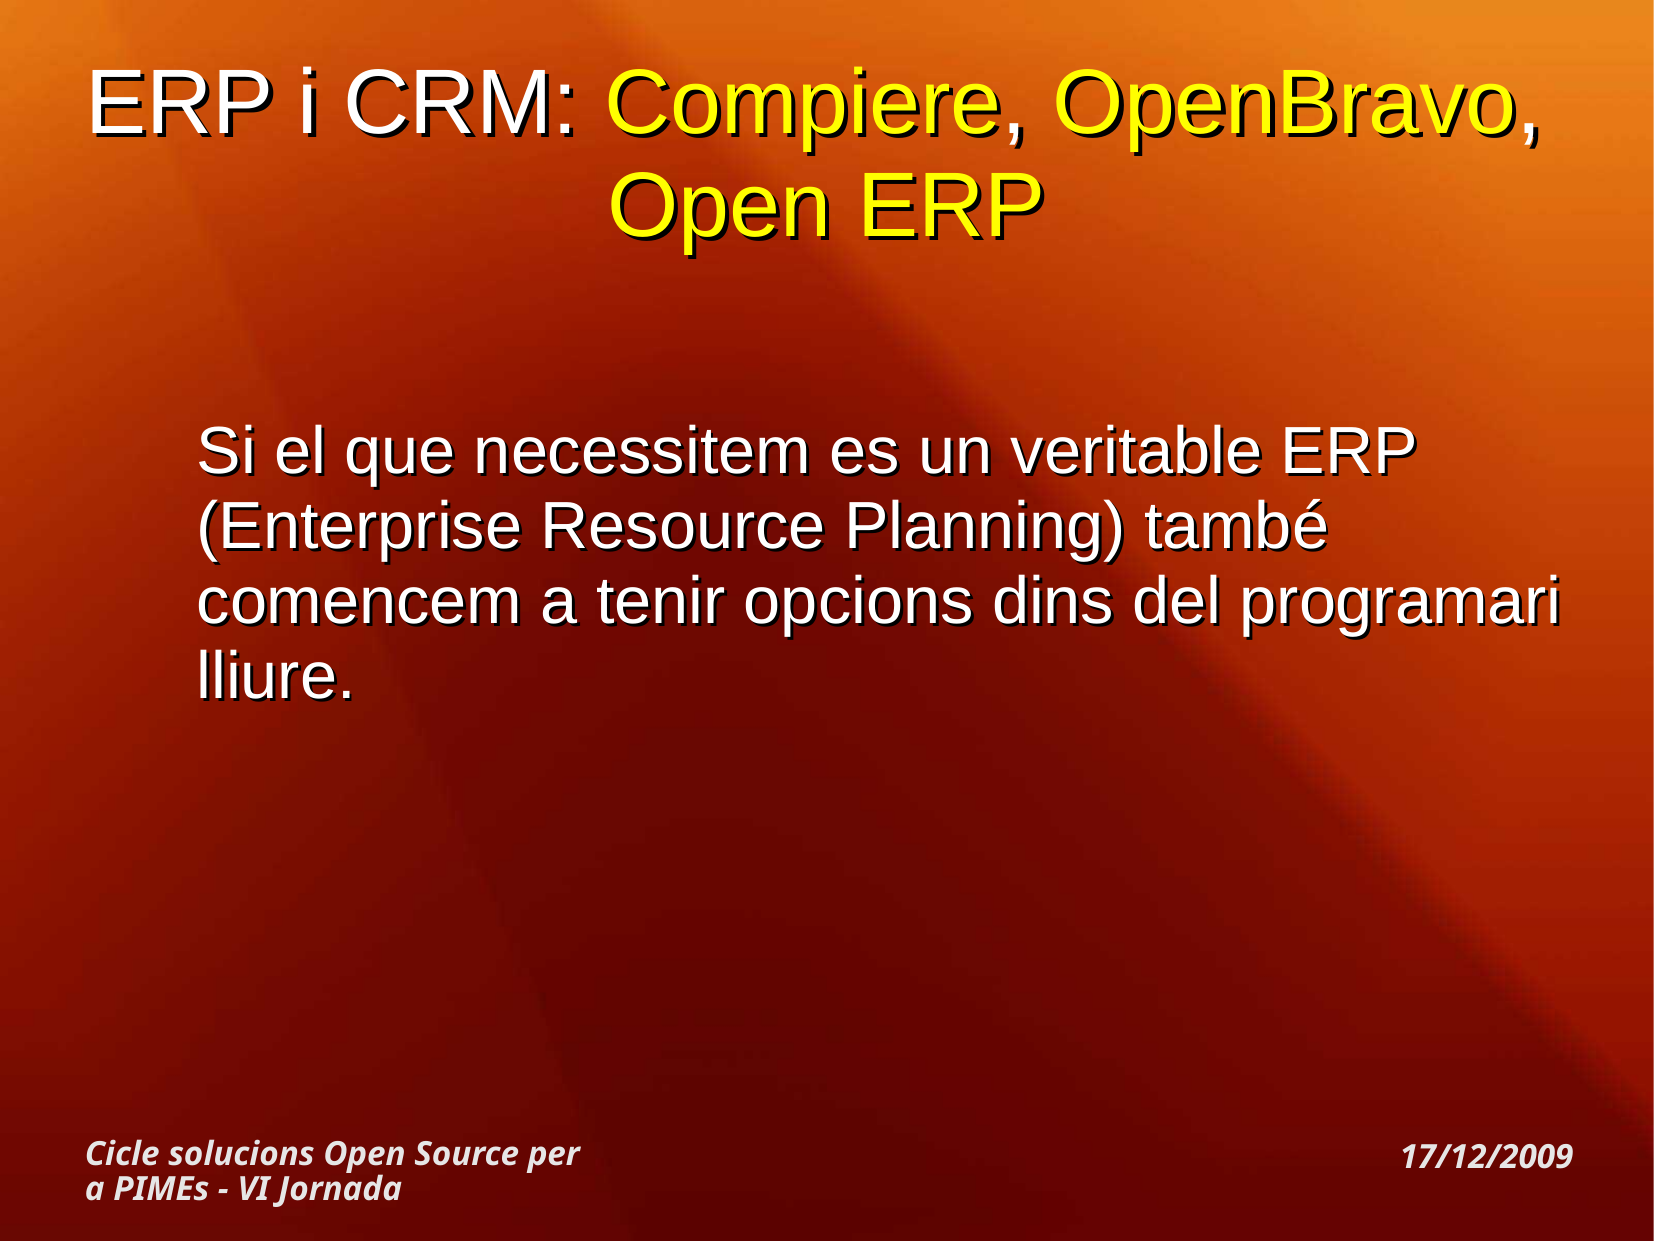

# ERP i CRM: Compiere, OpenBravo, Open ERP
Si el que necessitem es un veritable ERP (Enterprise Resource Planning) també comencem a tenir opcions dins del programari lliure.
Cicle solucions Open Source per a PIMEs - VI Jornada
17/12/2009